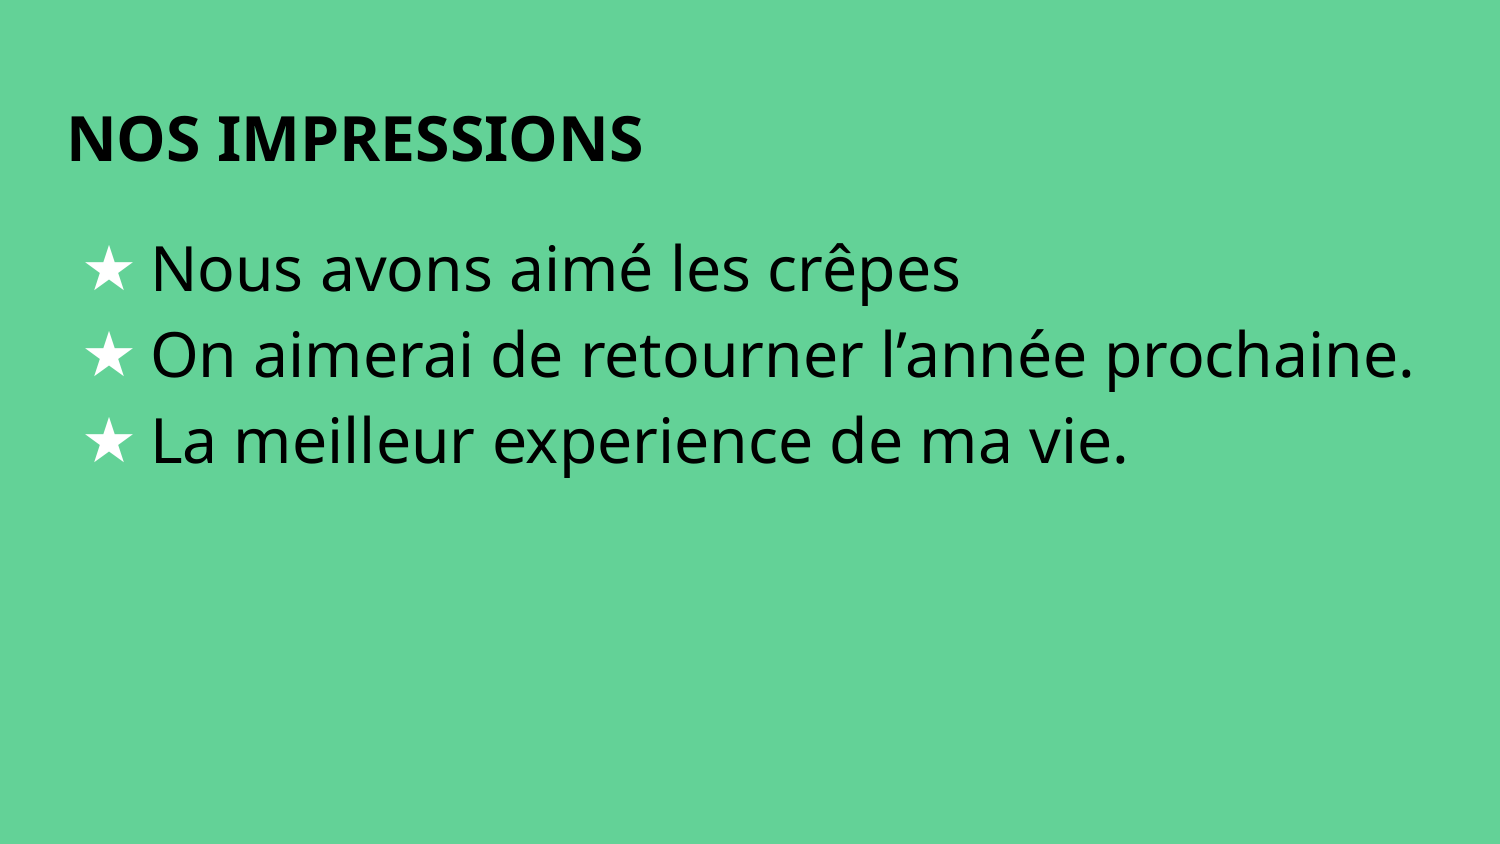

# NOS IMPRESSIONS
Nous avons aimé les crêpes
On aimerai de retourner l’année prochaine.
La meilleur experience de ma vie.